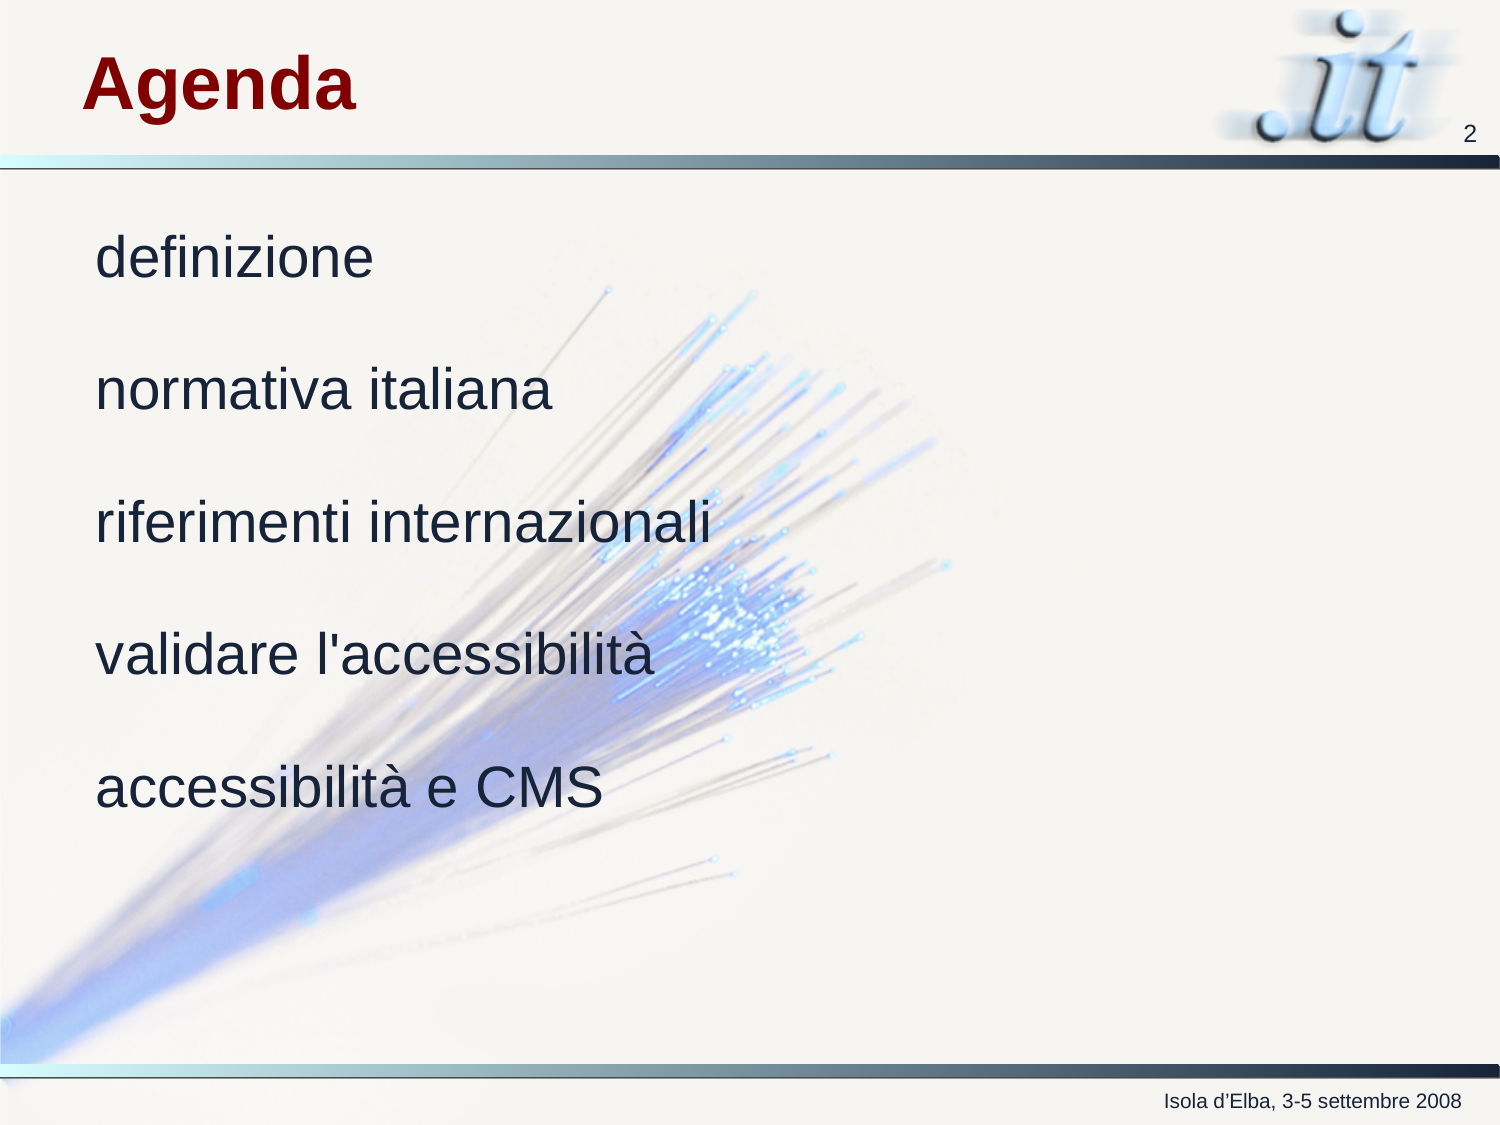

# Agenda
definizione
normativa italiana
riferimenti internazionali
validare l'accessibilità
accessibilità e CMS